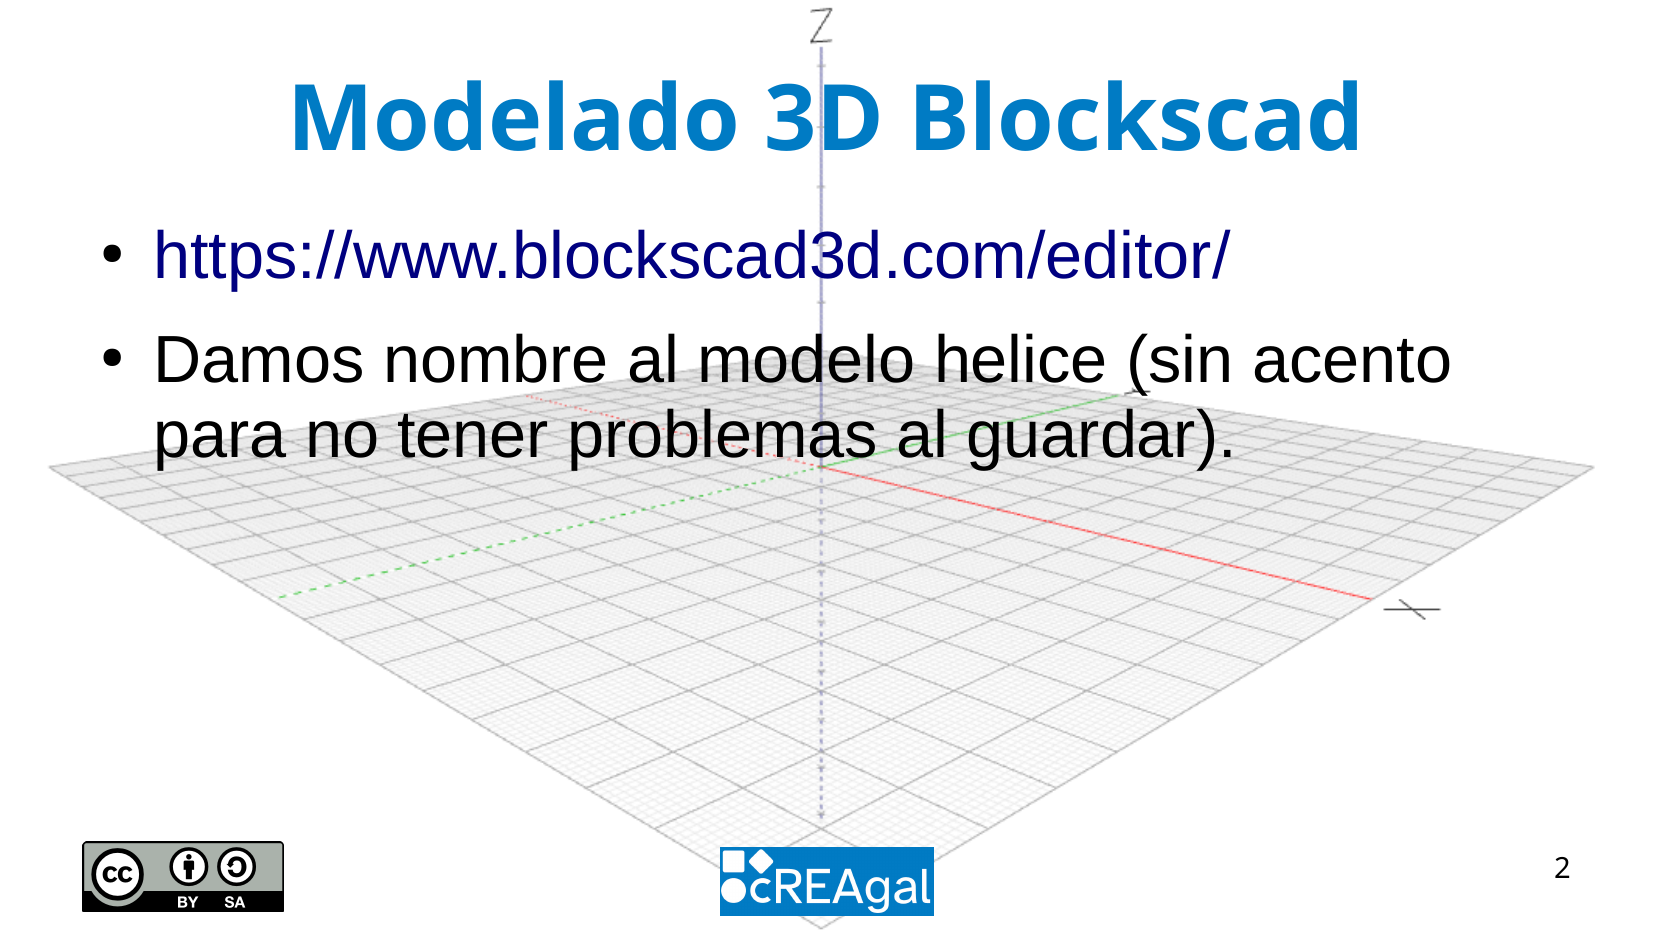

# Modelado 3D Blockscad
https://www.blockscad3d.com/editor/
Damos nombre al modelo helice (sin acento para no tener problemas al guardar).
2